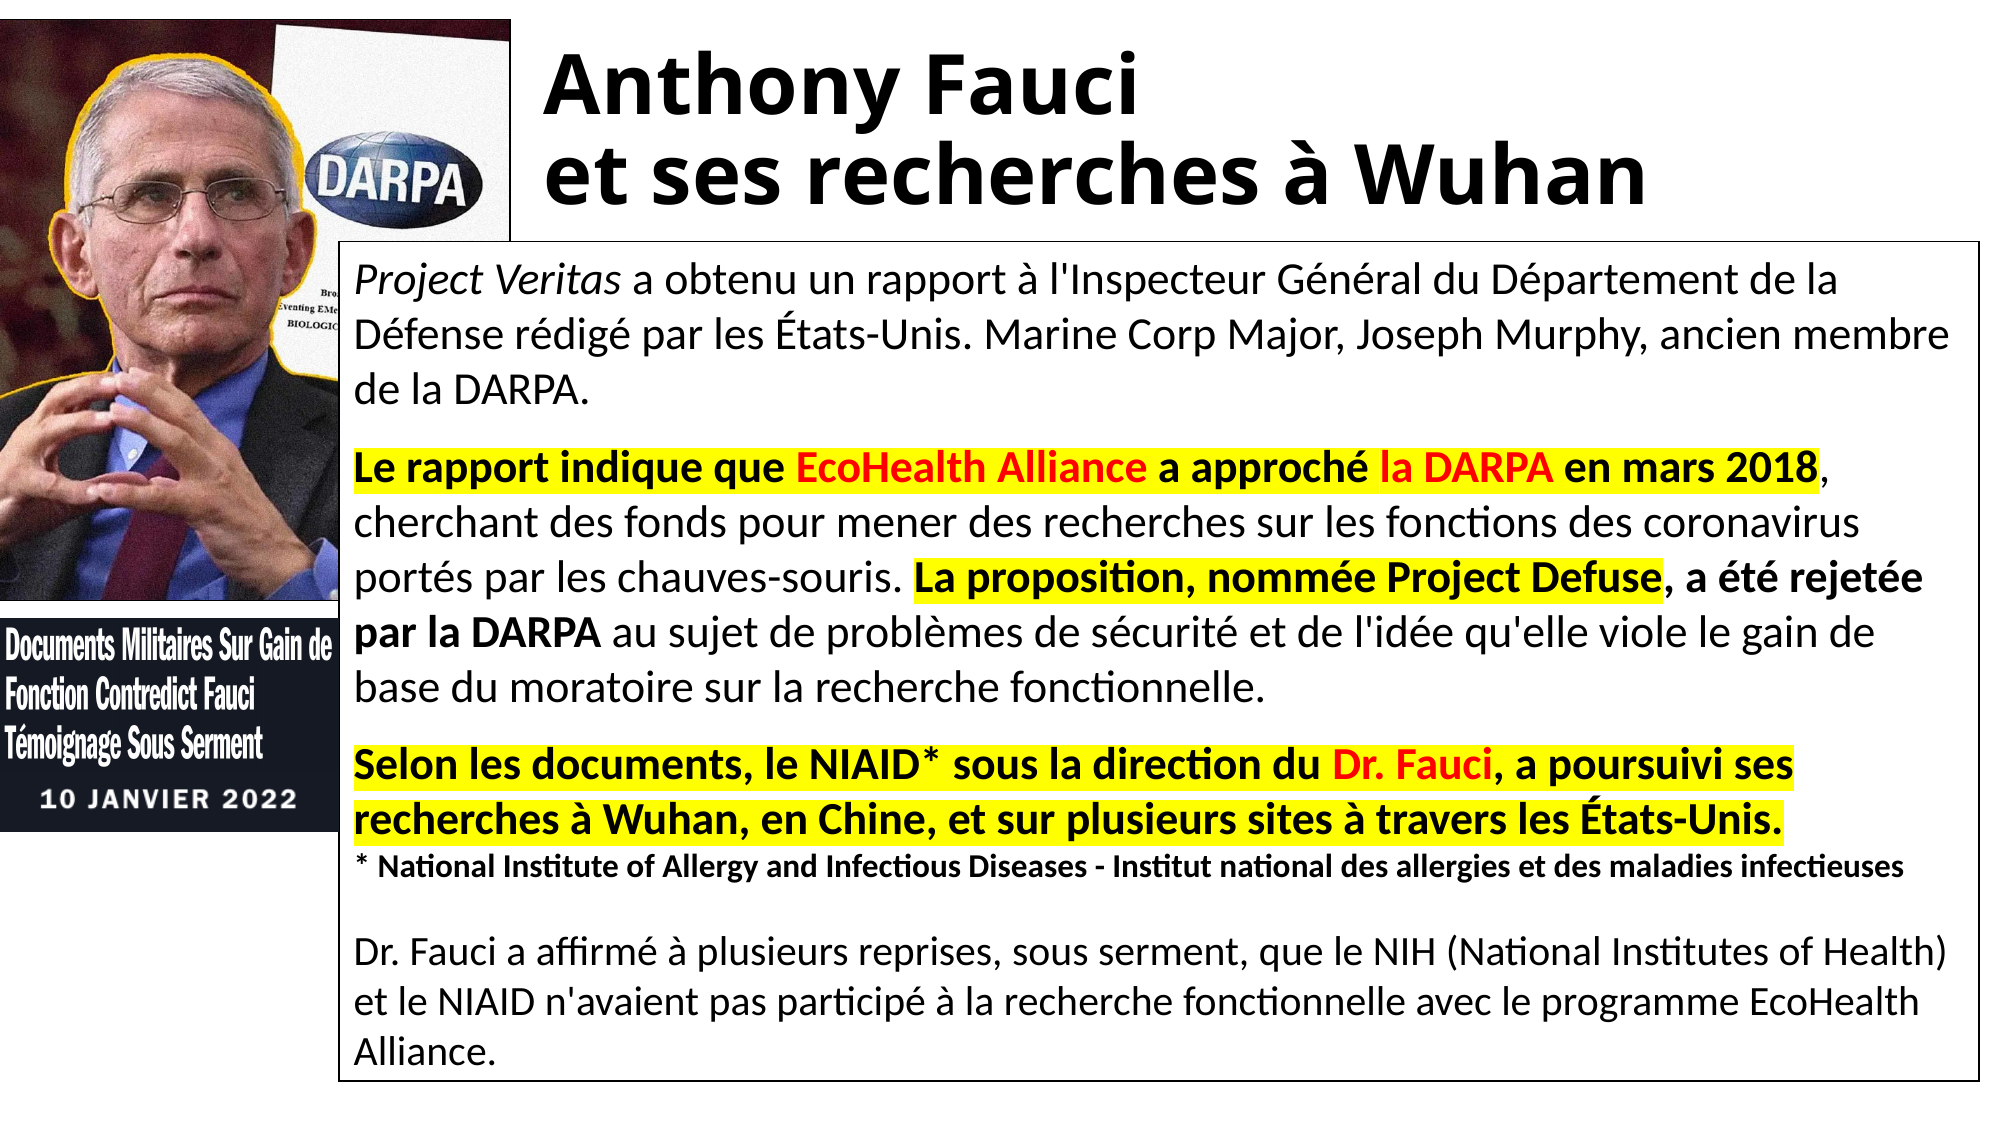

# Anthony Fauci et ses recherches à Wuhan
Project Veritas a obtenu un rapport à l'Inspecteur Général du Département de la Défense rédigé par les États-Unis. Marine Corp Major, Joseph Murphy, ancien membre de la DARPA.
Le rapport indique que EcoHealth Alliance a approché la DARPA en mars 2018, cherchant des fonds pour mener des recherches sur les fonctions des coronavirus portés par les chauves-souris. La proposition, nommée Project Defuse, a été rejetée par la DARPA au sujet de problèmes de sécurité et de l'idée qu'elle viole le gain de base du moratoire sur la recherche fonctionnelle.
Selon les documents, le NIAID* sous la direction du Dr. Fauci, a poursuivi ses recherches à Wuhan, en Chine, et sur plusieurs sites à travers les États-Unis.
* National Institute of Allergy and Infectious Diseases - Institut national des allergies et des maladies infectieuses
Dr. Fauci a affirmé à plusieurs reprises, sous serment, que le NIH (National Institutes of Health) et le NIAID n'avaient pas participé à la recherche fonctionnelle avec le programme EcoHealth Alliance.